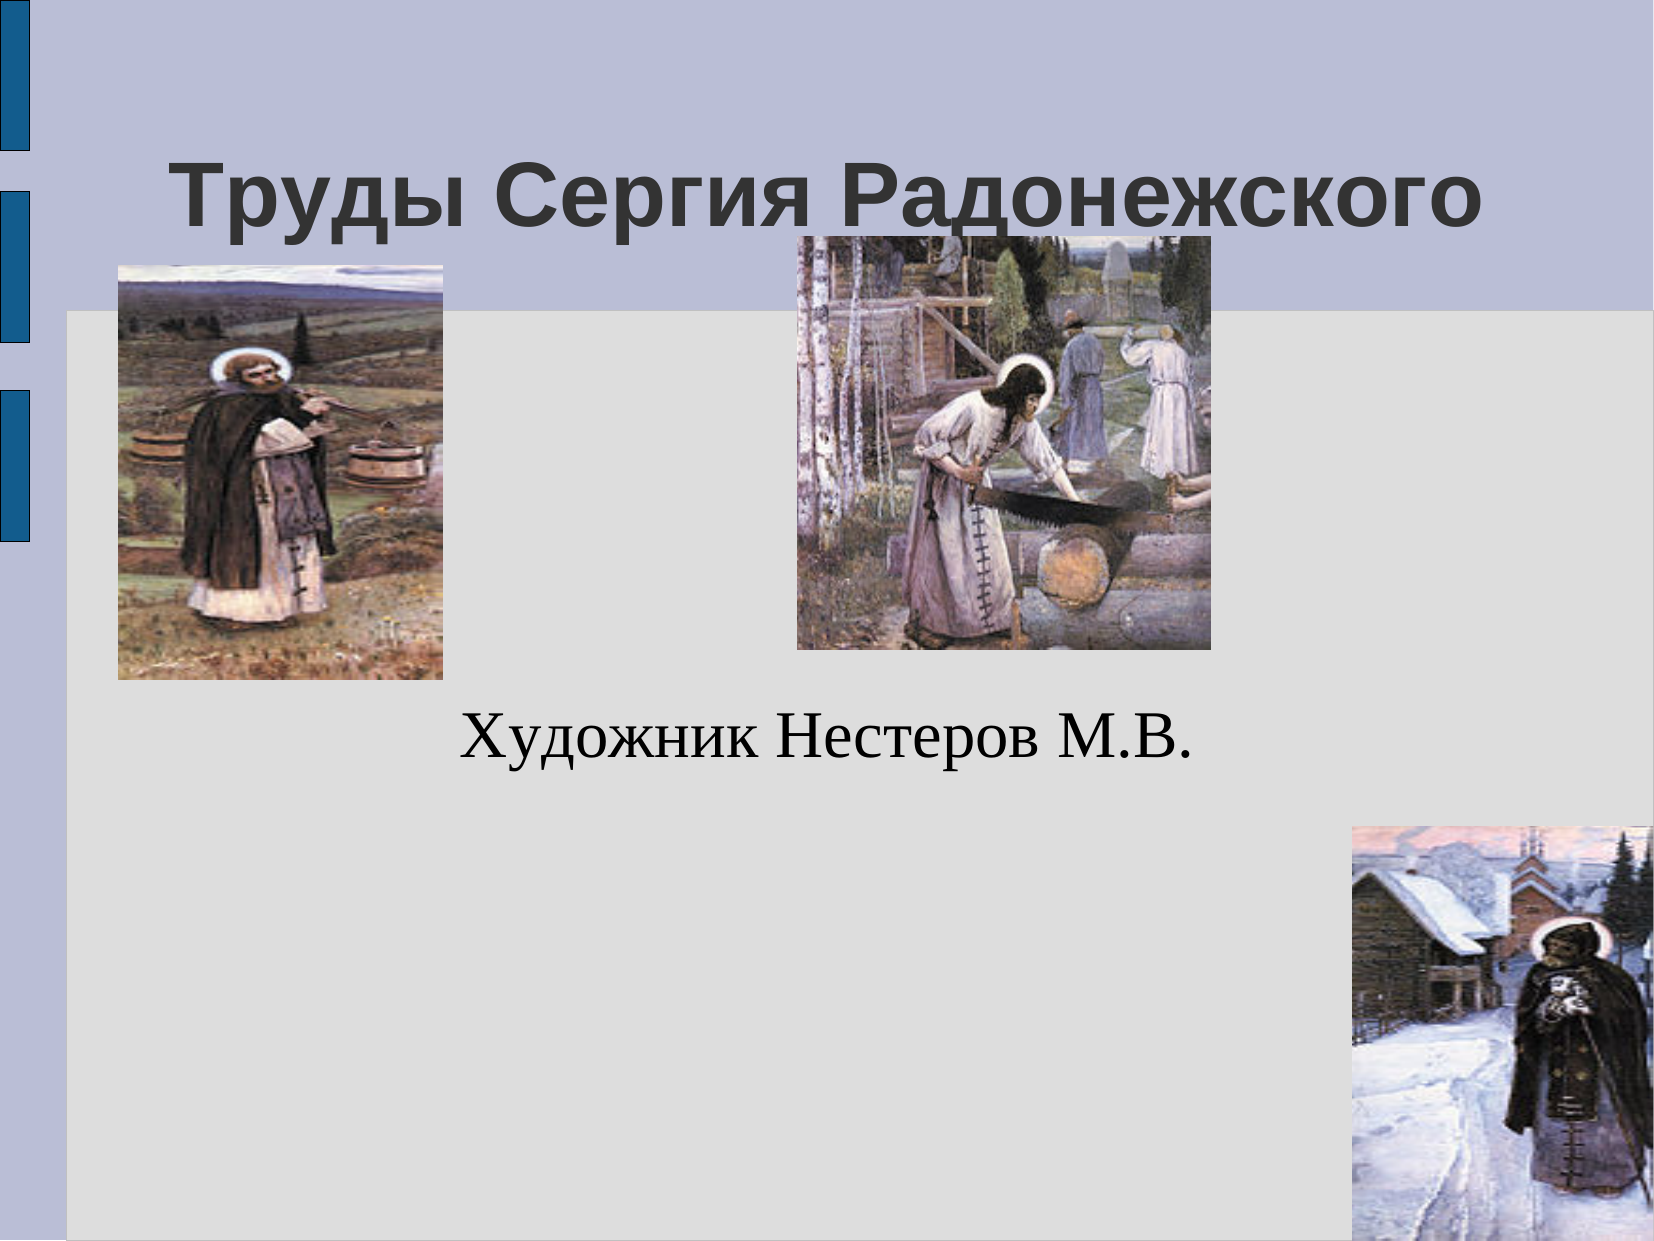

# Труды Сергия Радонежского
Художник Нестеров М.В.